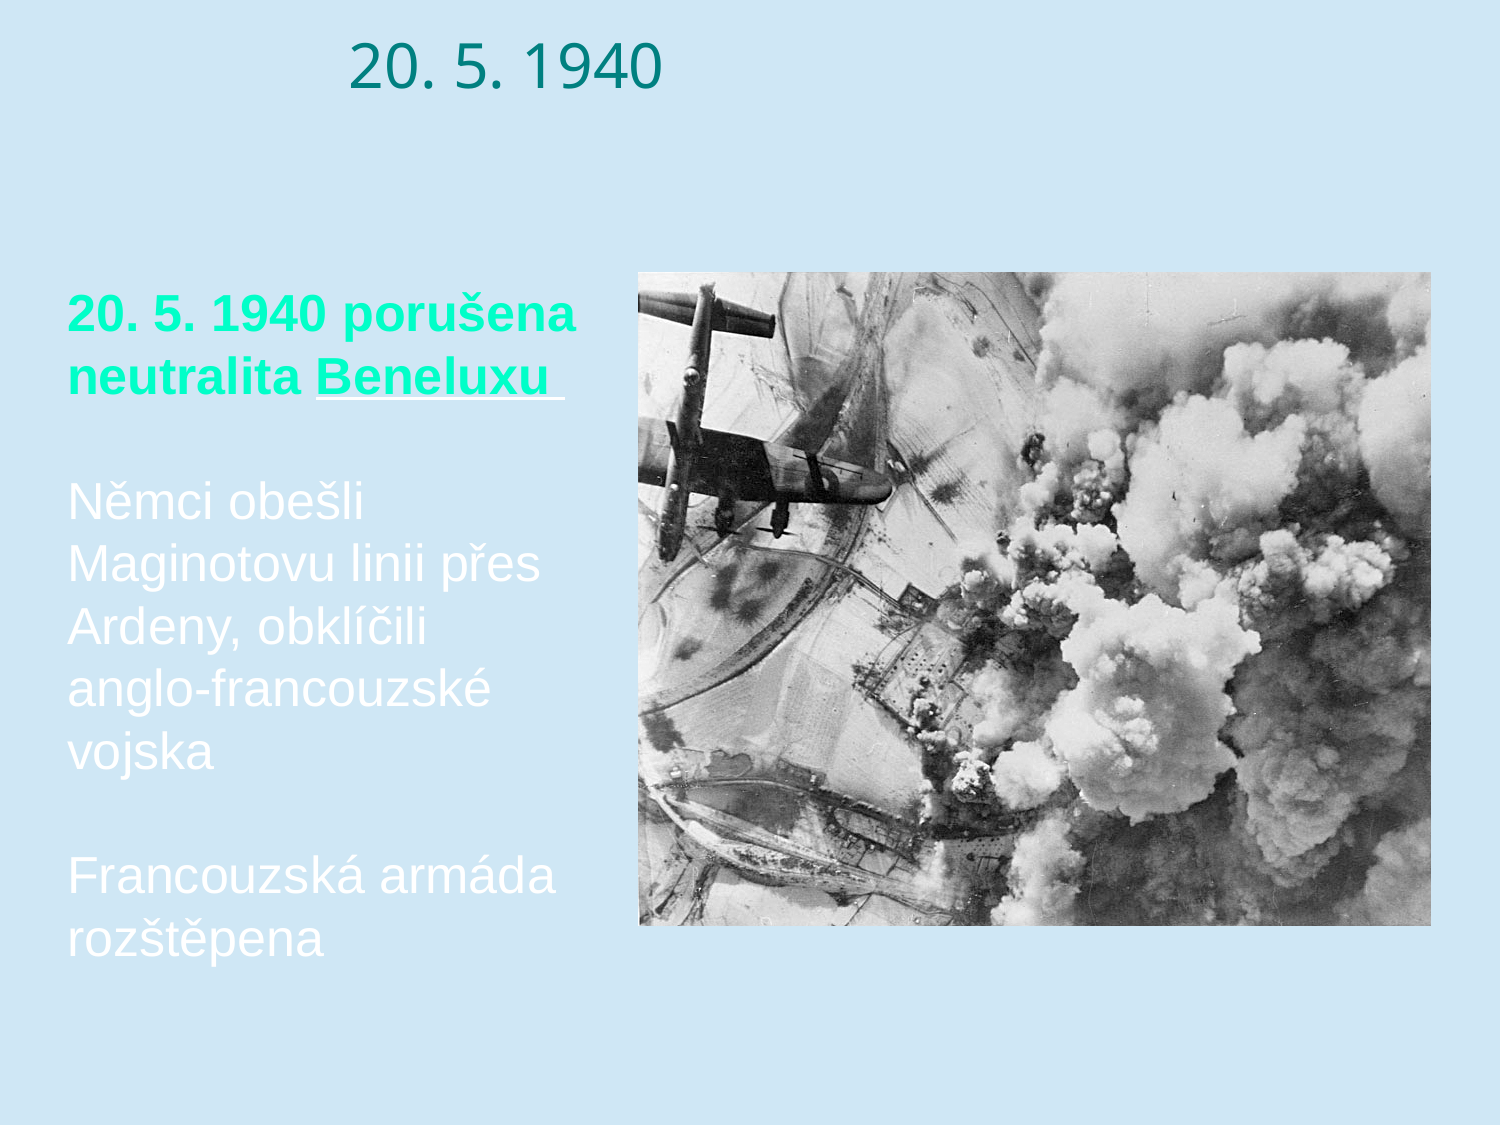

20. 5. 1940
20. 5. 1940 porušena neutralita Beneluxu
Němci obešli Maginotovu linii přes Ardeny, obklíčili
anglo-francouzské vojska
Francouzská armáda
rozštěpena